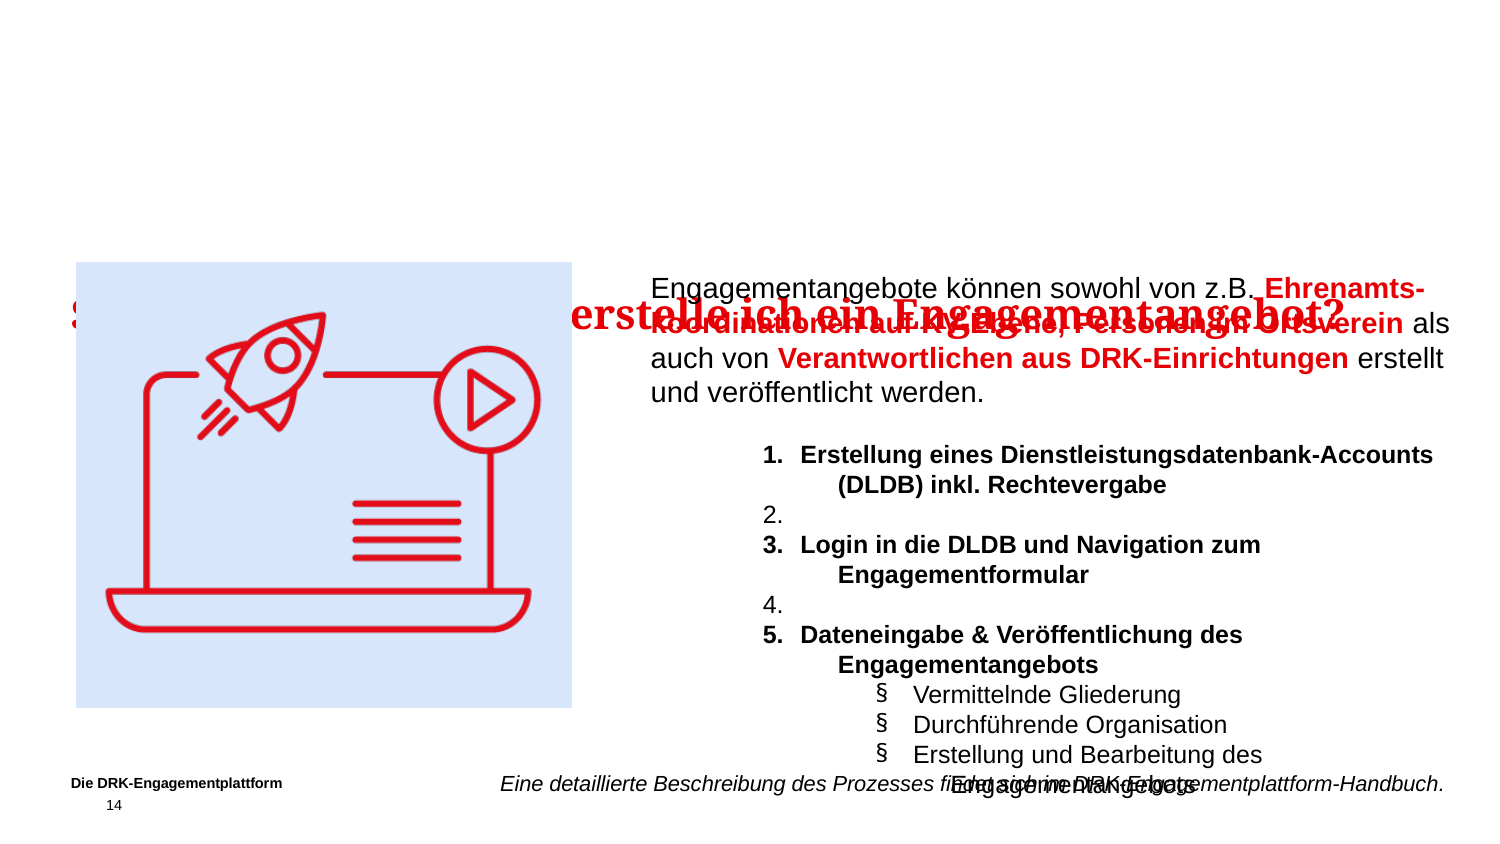

Engagementangebote können sowohl von z.B. Ehrenamts-koordinationen auf KV-Ebene, Personen im Ortsverein als auch von Verantwortlichen aus DRK-Einrichtungen erstellt und veröffentlicht werden.
Erstellung eines Dienstleistungsdatenbank-Accounts (DLDB) inkl. Rechtevergabe
Login in die DLDB und Navigation zum Engagementformular
Dateneingabe & Veröffentlichung des Engagementangebots
Vermittelnde Gliederung
Durchführende Organisation
Erstellung und Bearbeitung des Engagementangebots
# Schritt-für-Schritt: Wie erstelle ich ein Engagementangebot?
Eine detaillierte Beschreibung des Prozesses findet sich im DRK-Engagementplattform-Handbuch.
Die DRK-Engagementplattform